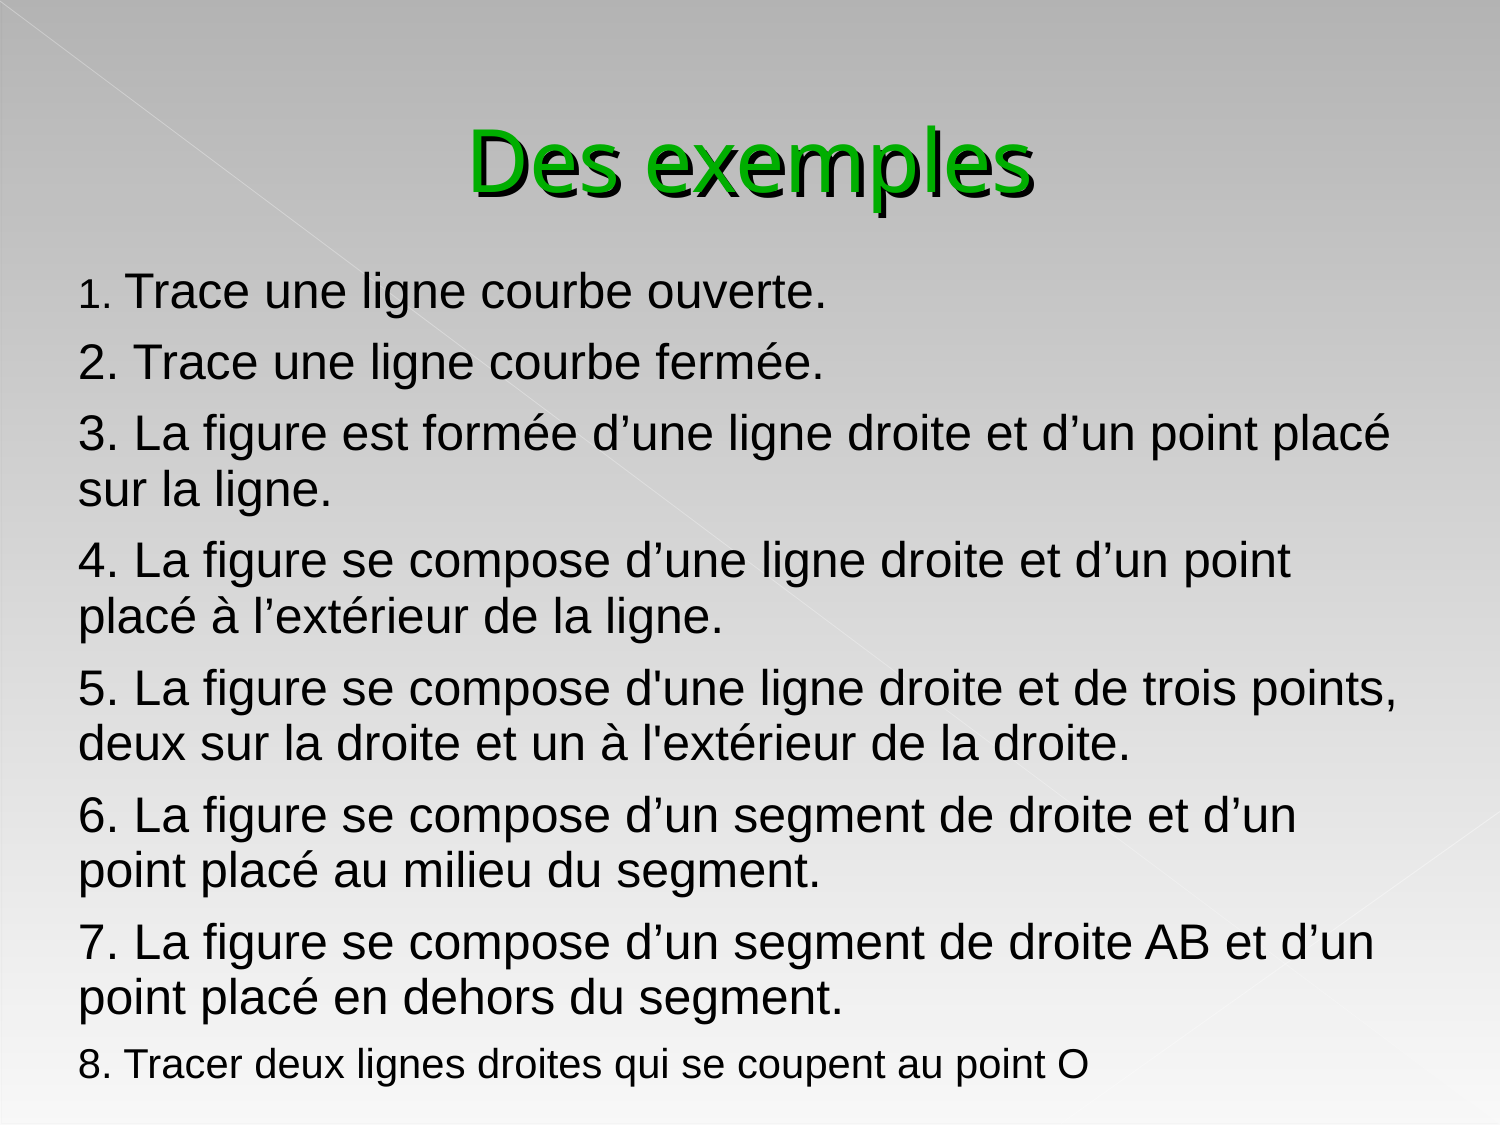

# Des exemples
1. Trace une ligne courbe ouverte.
2. Trace une ligne courbe fermée.
3. La figure est formée d’une ligne droite et d’un point placé sur la ligne.
4. La figure se compose d’une ligne droite et d’un point placé à l’extérieur de la ligne.
5. La figure se compose d'une ligne droite et de trois points, deux sur la droite et un à l'extérieur de la droite.
6. La figure se compose d’un segment de droite et d’un point placé au milieu du segment.
7. La figure se compose d’un segment de droite AB et d’un point placé en dehors du segment.
8. Tracer deux lignes droites qui se coupent au point O